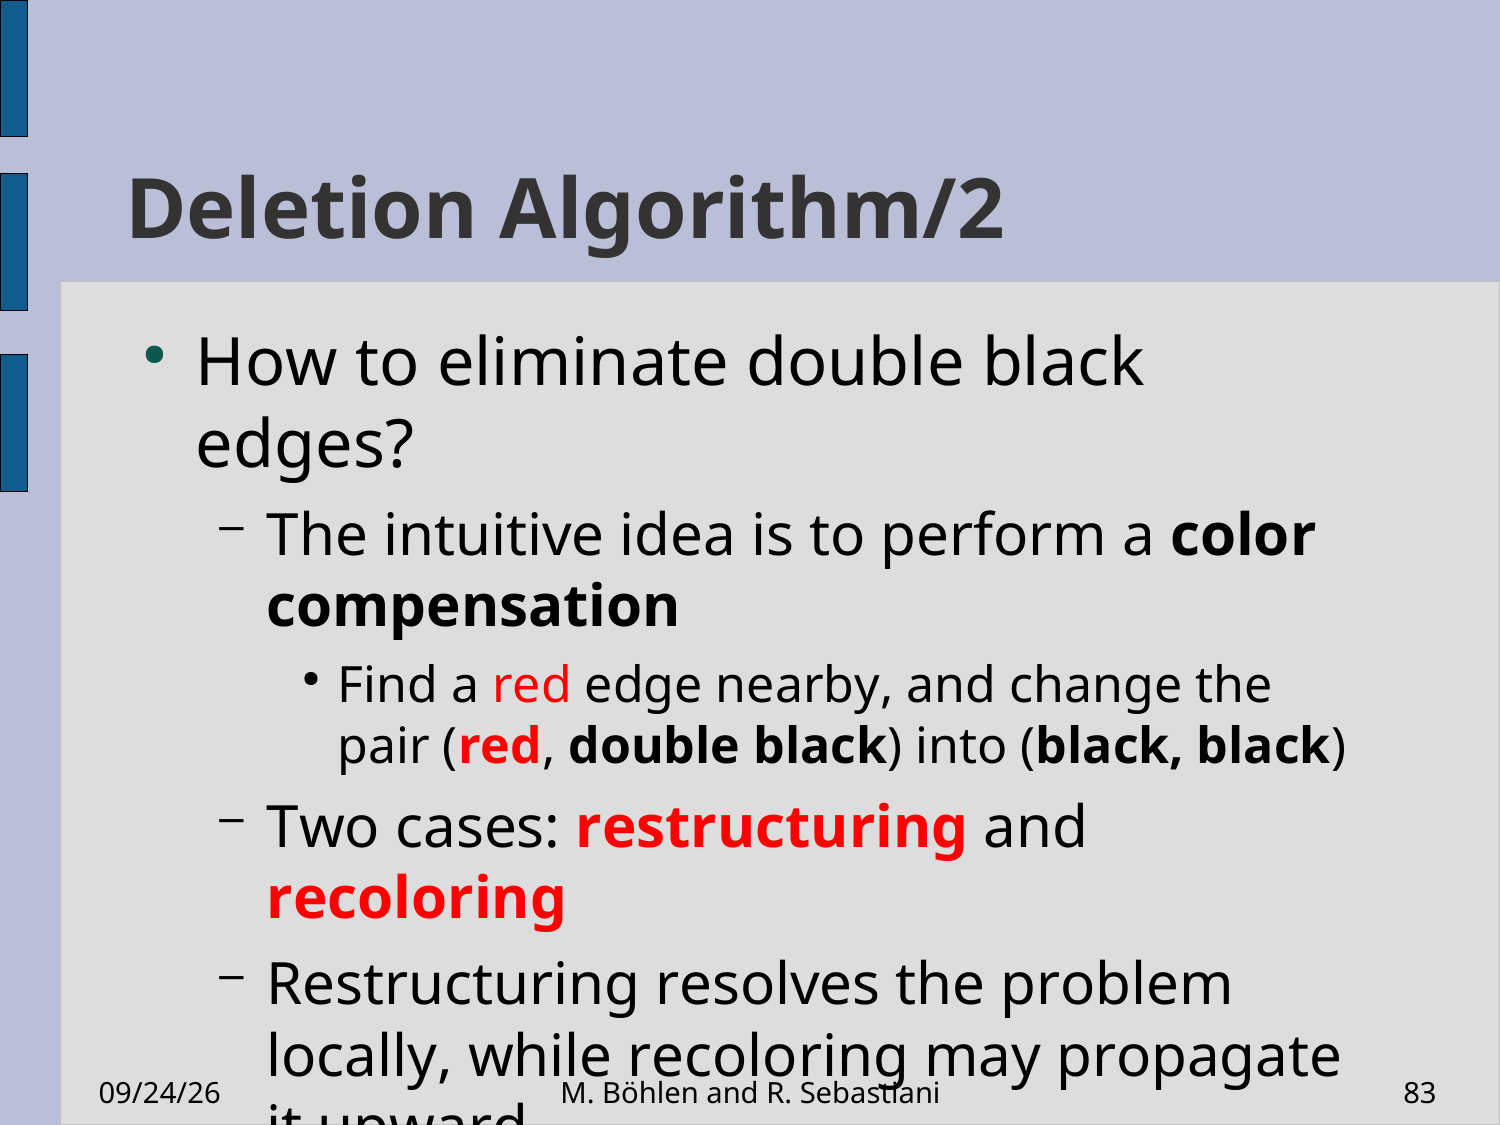

# Deletion Algorithm/2
How to eliminate double black edges?
The intuitive idea is to perform a color compensation
Find a red edge nearby, and change the pair (red, double black) into (black, black)
Two cases: restructuring and recoloring
Restructuring resolves the problem locally, while recoloring may propagate it upward.
Hereafter we assume v is a left child (swap right and left otherwise)
M. Böhlen and R. Sebastiani
83